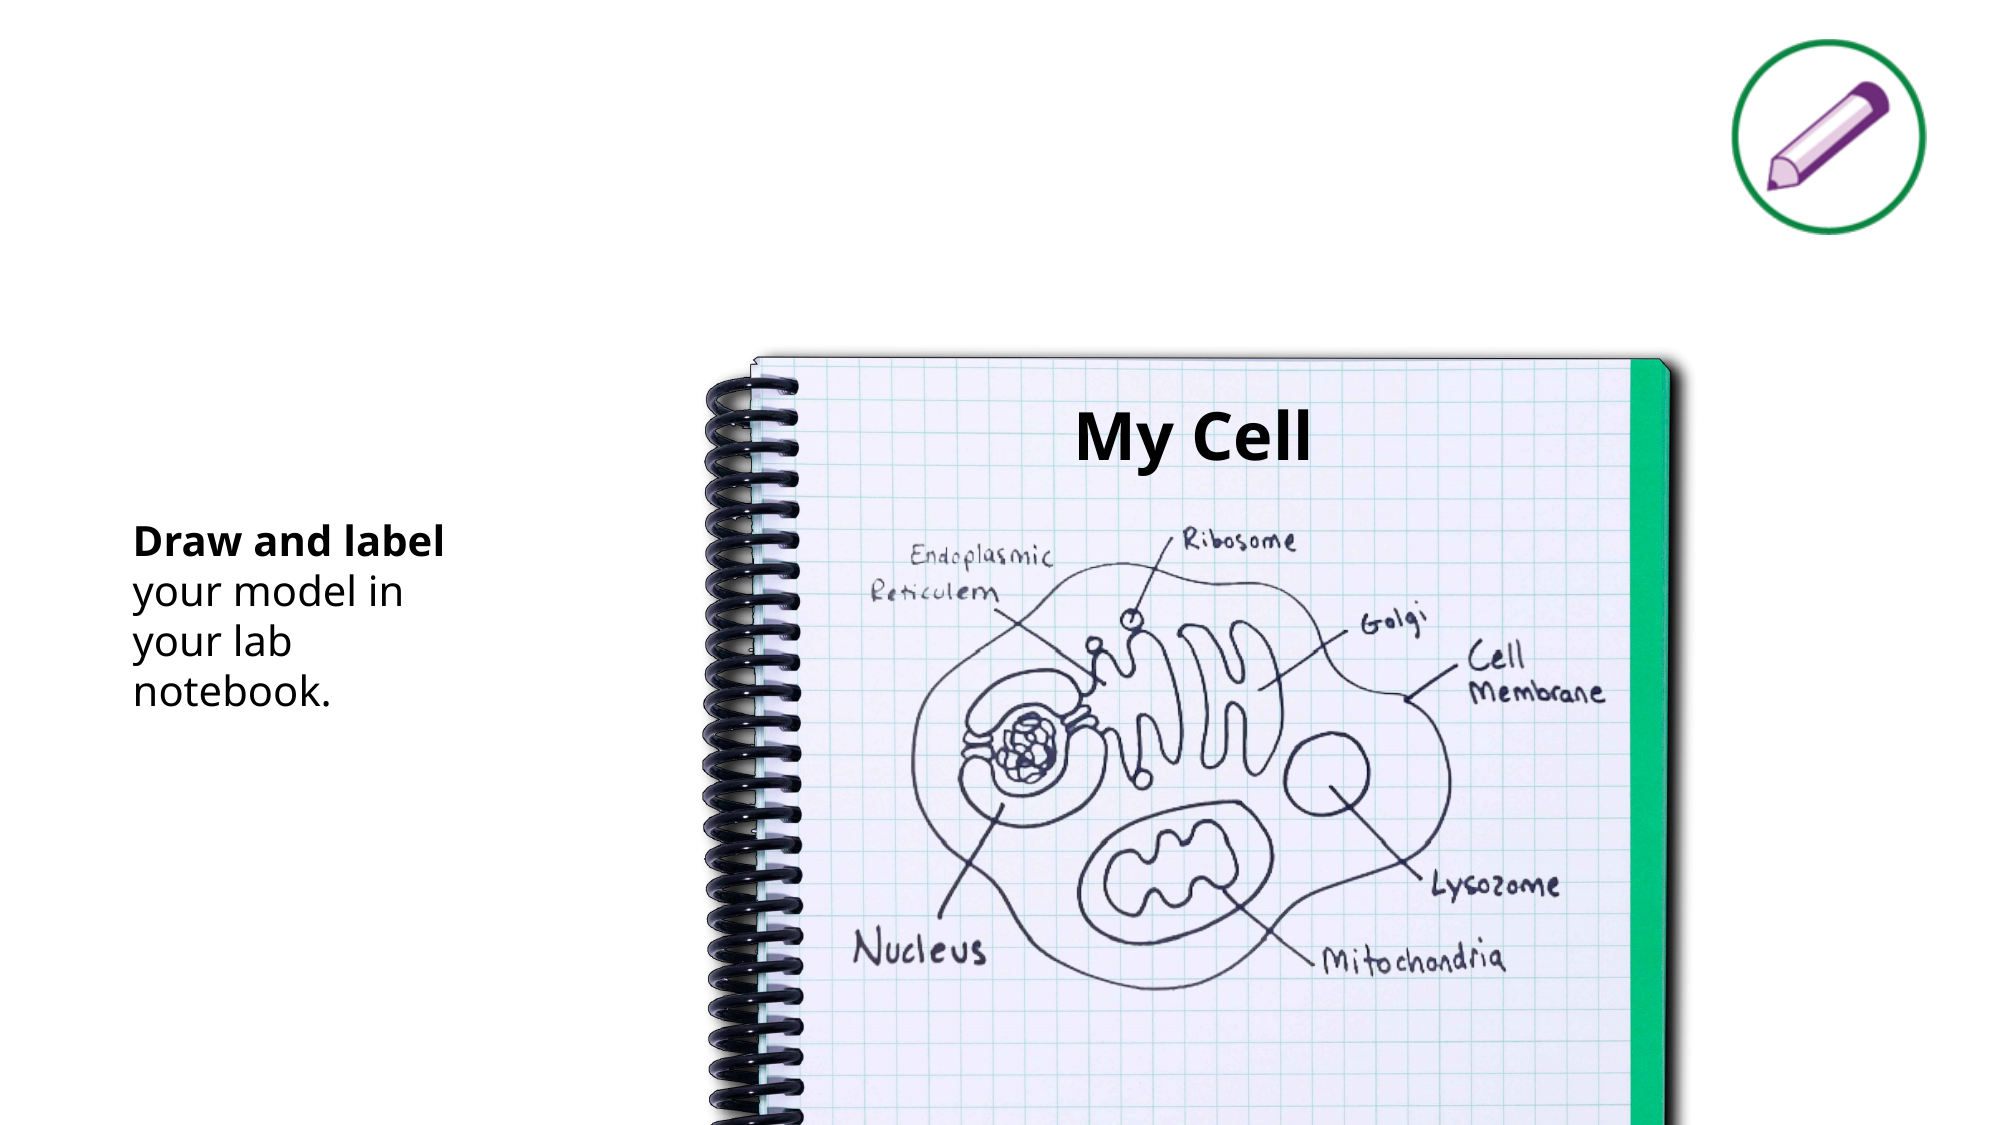

Modeling an Euglena
My Cell
Draw and label your model in your lab notebook.